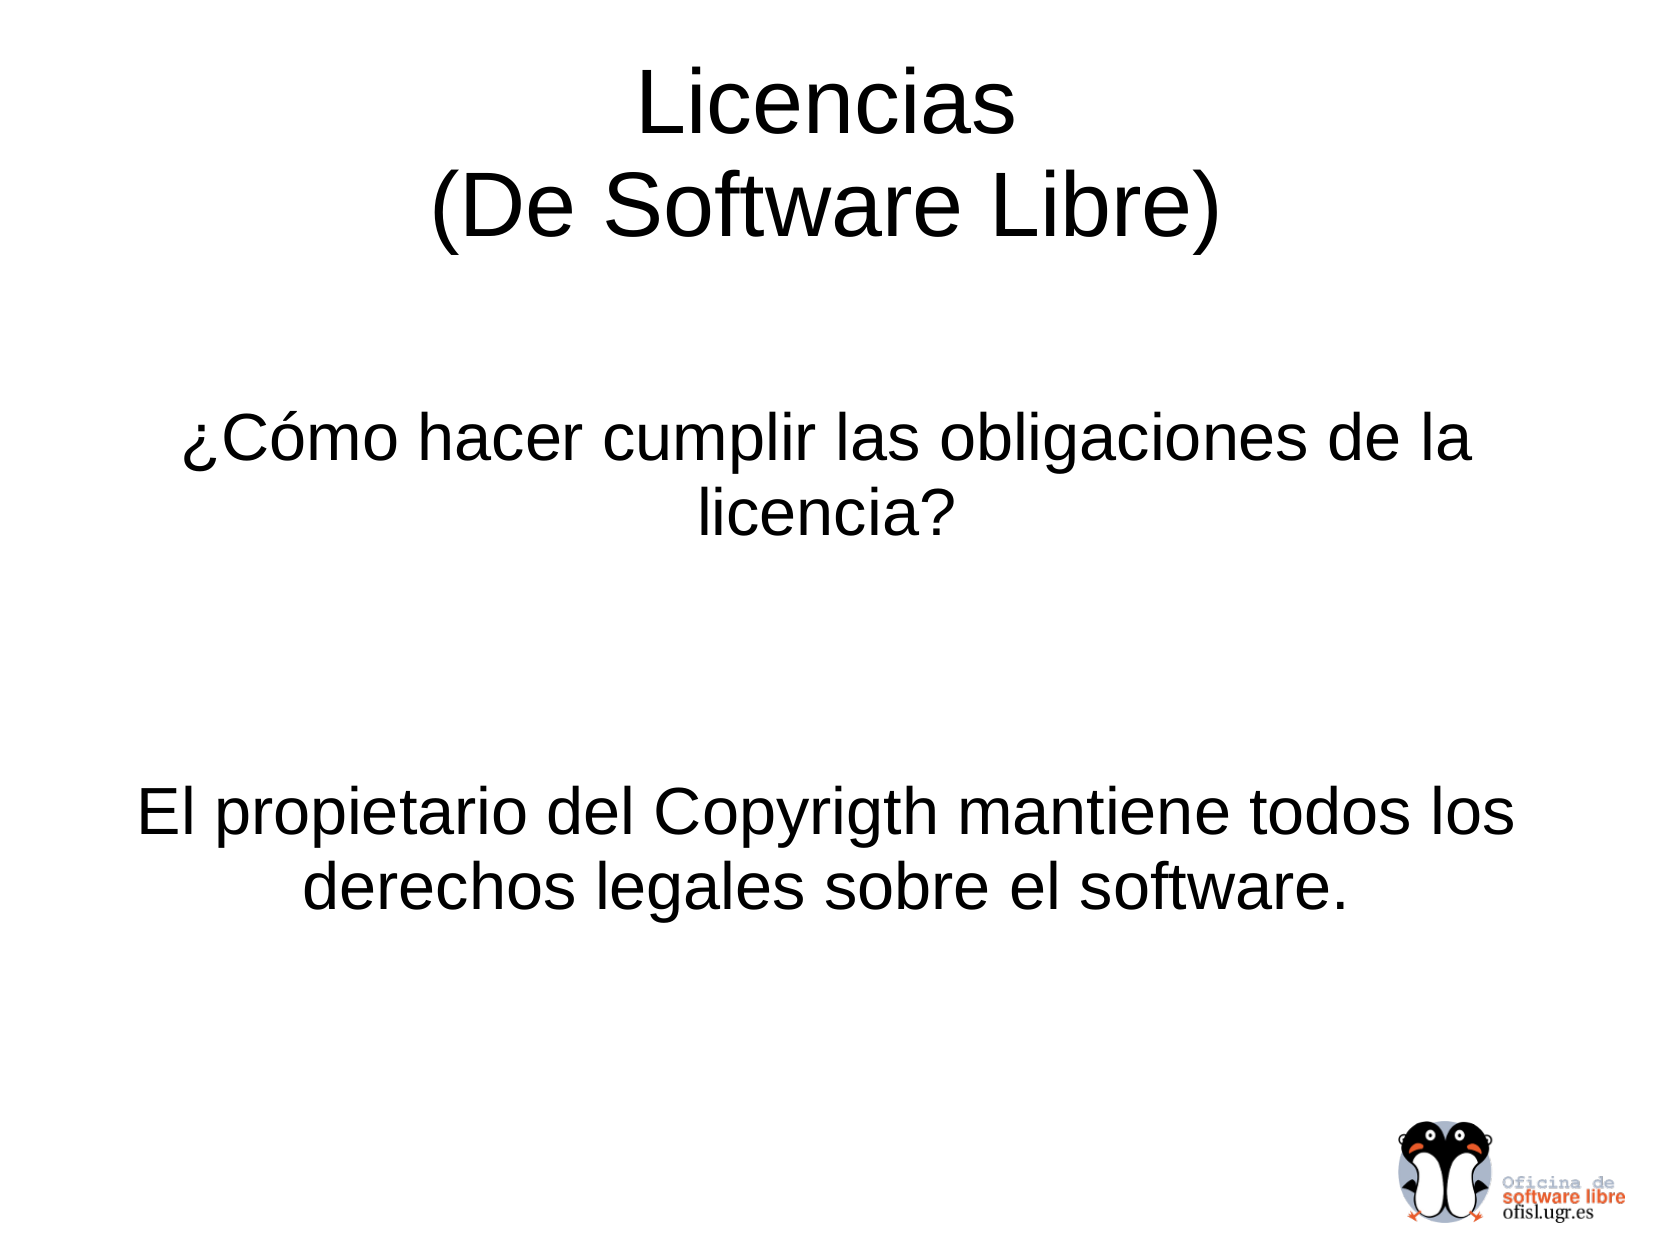

# Licencias (De Software Libre)
¿Cómo hacer cumplir las obligaciones de la licencia?
El propietario del Copyrigth mantiene todos los derechos legales sobre el software.